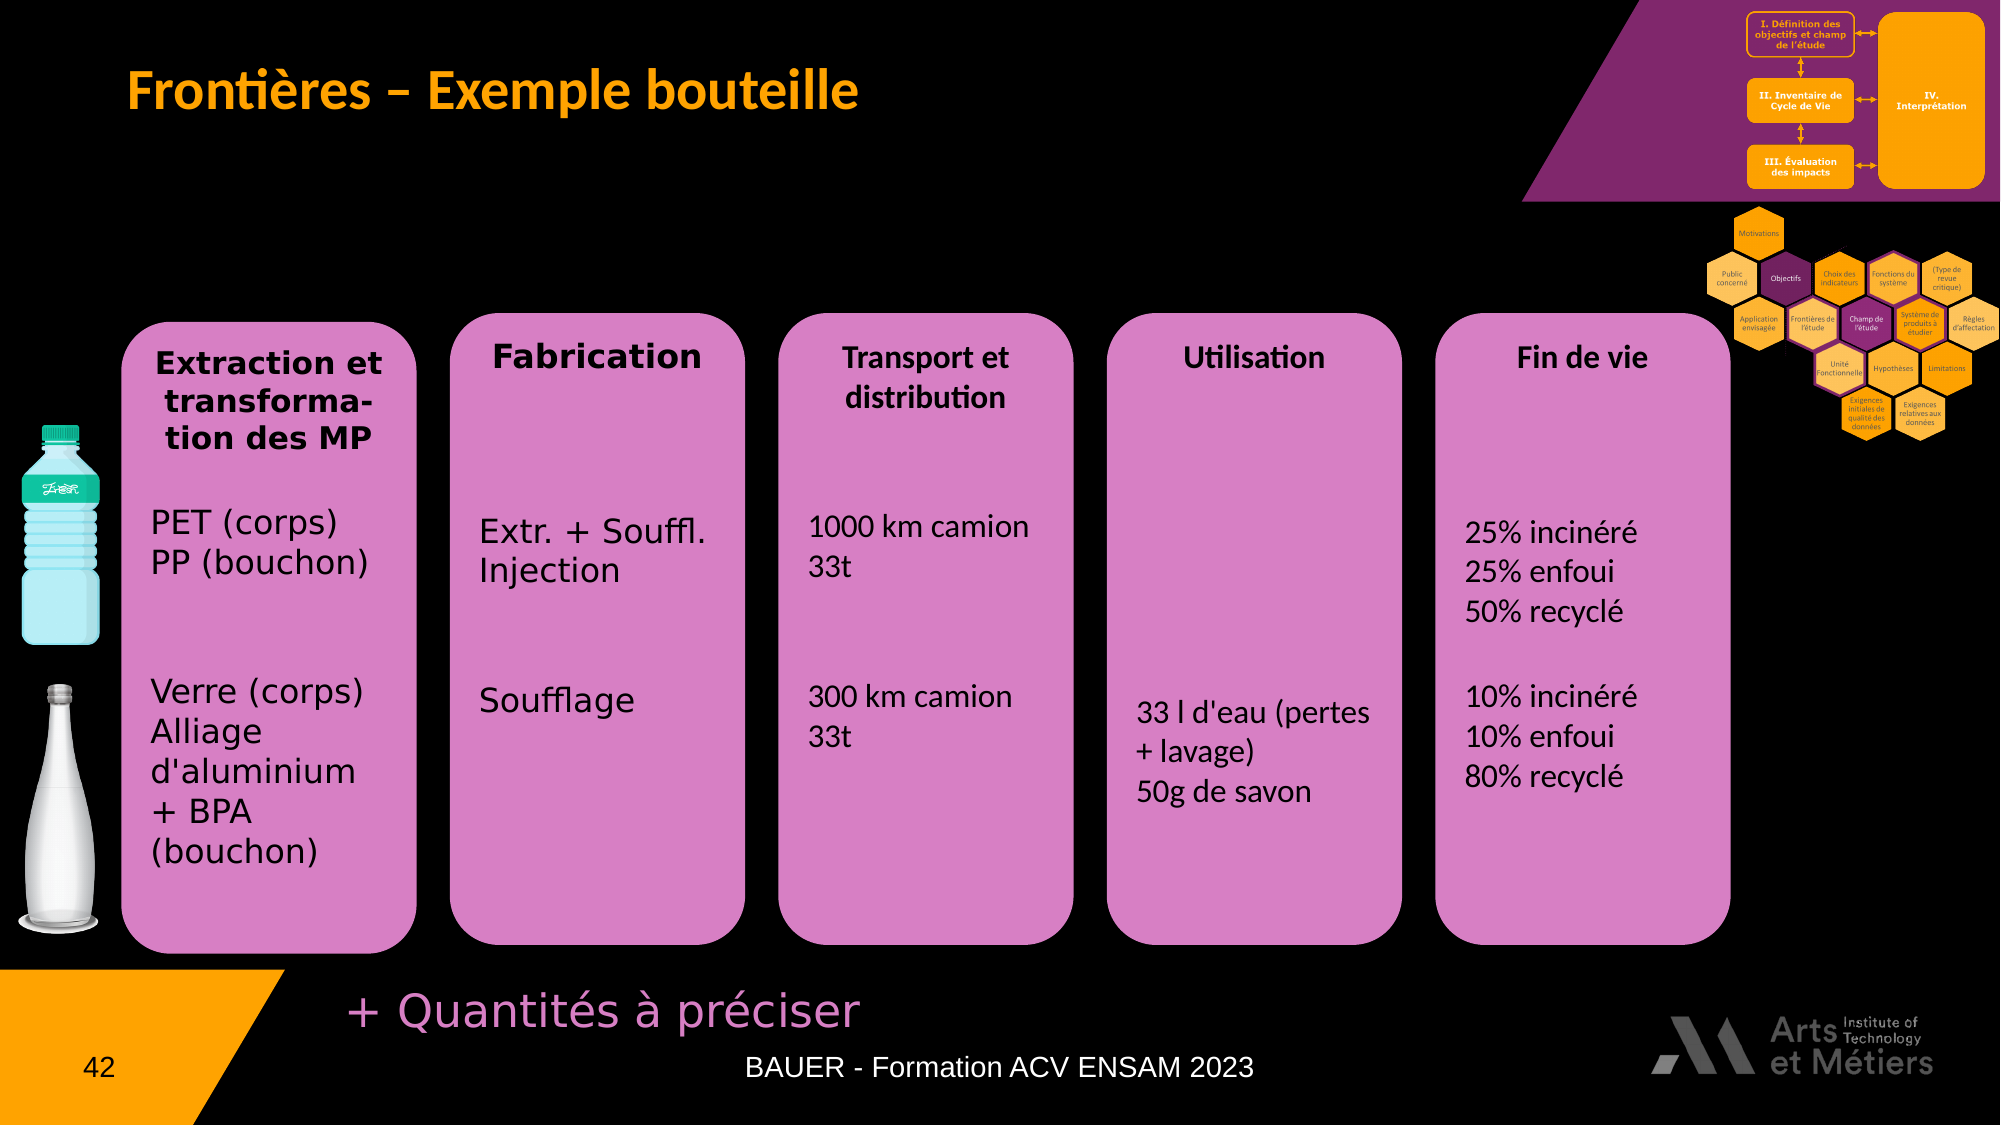

# Frontières – Exemple bouteille
Fabrication
Extr. + Souffl.
Injection
Soufflage
Transport et distribution
1000 km camion 33t
300 km camion 33t
Utilisation
33 l d'eau (pertes + lavage)
50g de savon
Fin de vie
25% incinéré
25% enfoui
50% recyclé
10% incinéré
10% enfoui
80% recyclé
Extraction et transforma-tion des MP
PET (corps)
PP (bouchon)
Verre (corps)
Alliage d'aluminium + BPA
(bouchon)
+ Quantités à préciser